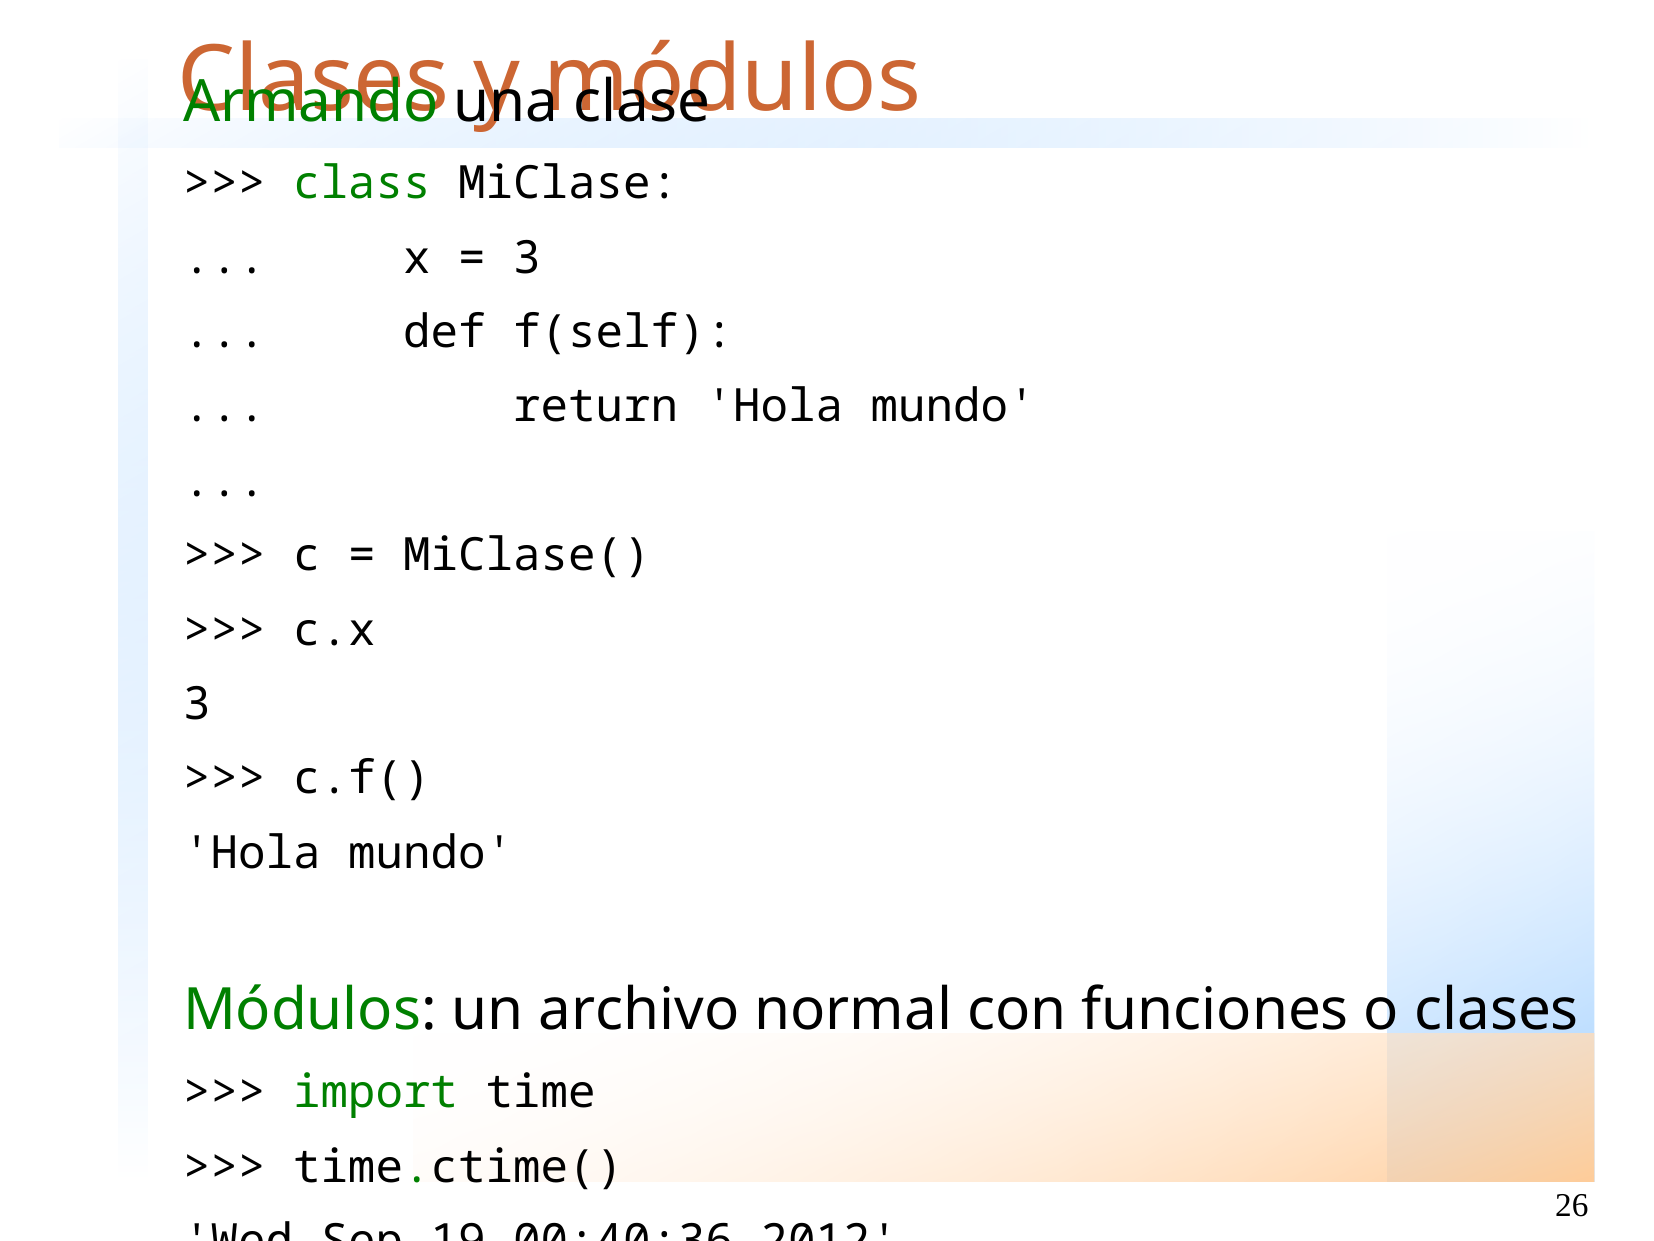

# Clases y módulos
Armando una clase
>>> class MiClase:
... x = 3
... def f(self):
... return 'Hola mundo'
...
>>> c = MiClase()
>>> c.x
3
>>> c.f()
'Hola mundo'
Módulos: un archivo normal con funciones o clases
>>> import time
>>> time.ctime()
'Wed Sep 19 00:40:36 2012'